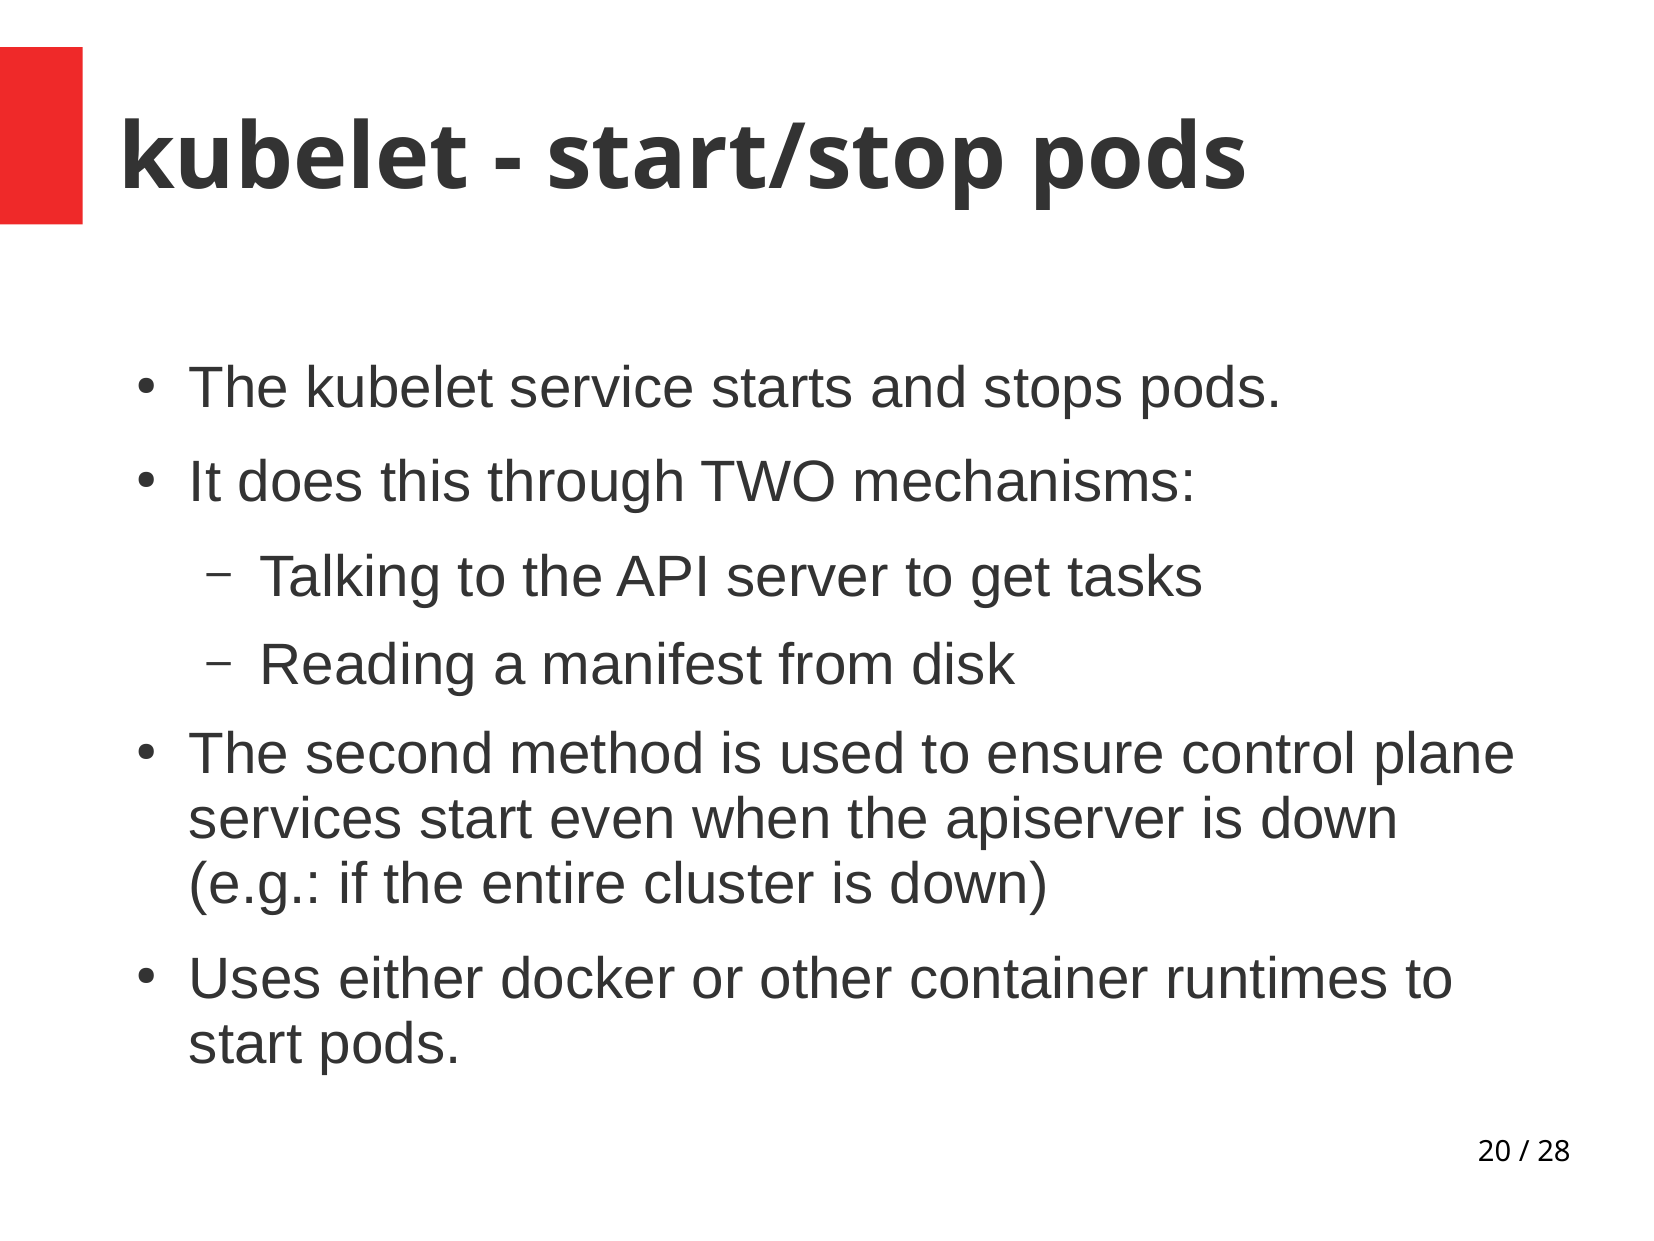

# kubelet - start/stop pods
The kubelet service starts and stops pods.
It does this through TWO mechanisms:
Talking to the API server to get tasks
Reading a manifest from disk
The second method is used to ensure control plane services start even when the apiserver is down (e.g.: if the entire cluster is down)
Uses either docker or other container runtimes to start pods.
20